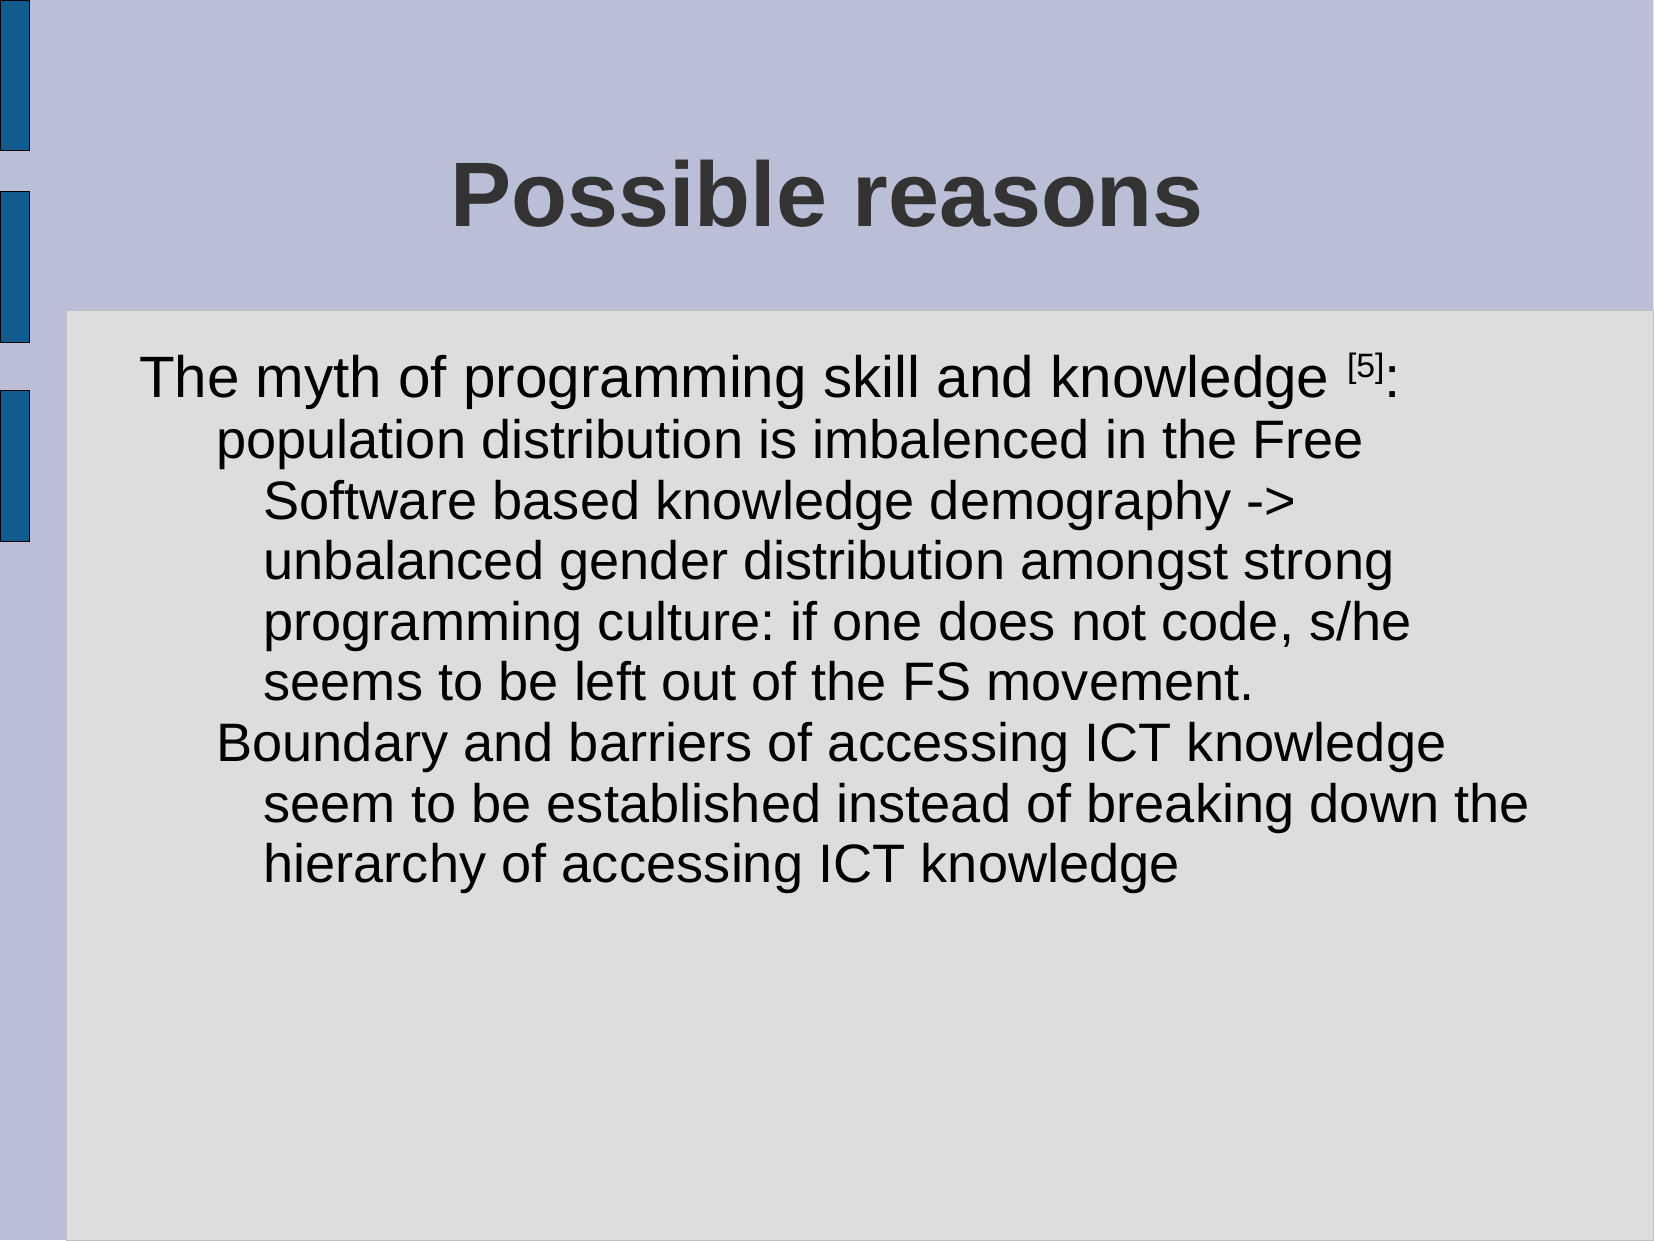

# Possible reasons
The myth of programming skill and knowledge [5]:
population distribution is imbalenced in the Free Software based knowledge demography -> unbalanced gender distribution amongst strong programming culture: if one does not code, s/he seems to be left out of the FS movement.
Boundary and barriers of accessing ICT knowledge seem to be established instead of breaking down the hierarchy of accessing ICT knowledge